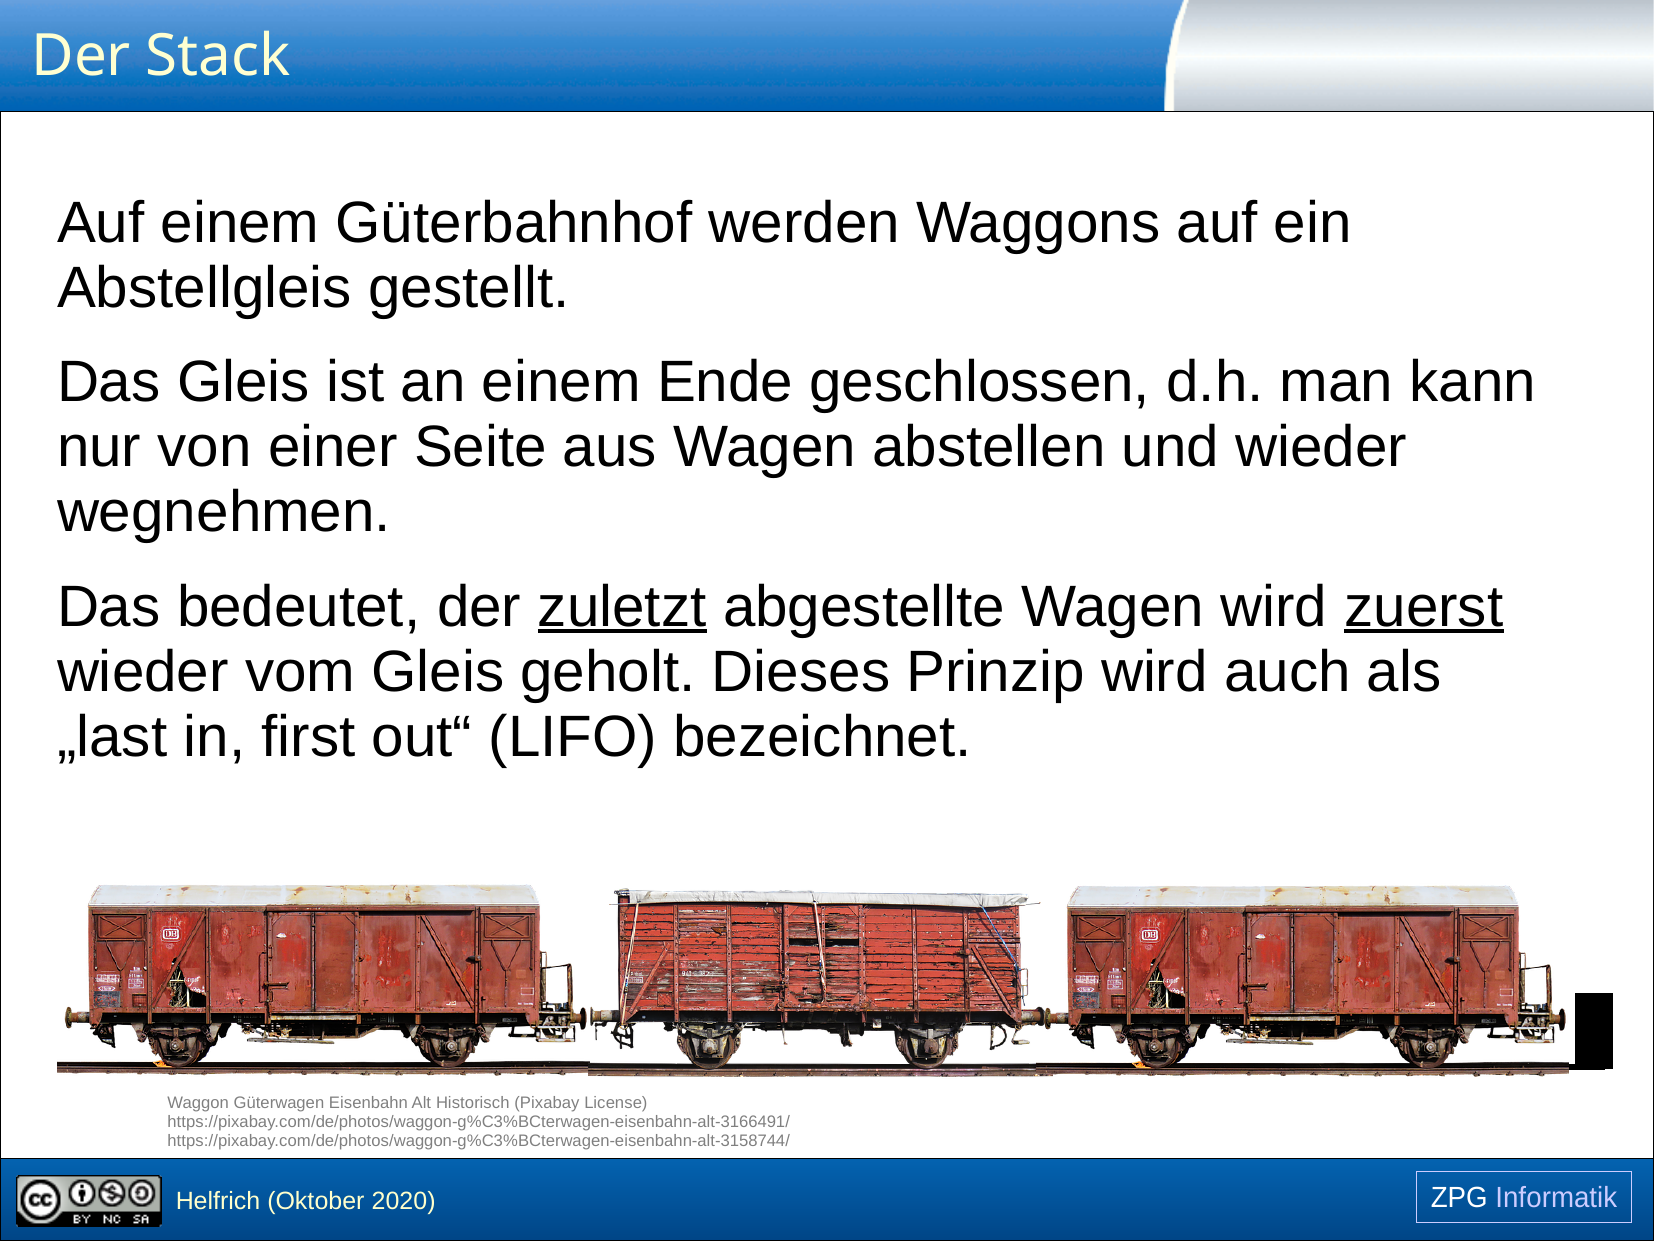

# Der Stack
Auf einem Güterbahnhof werden Waggons auf ein Abstellgleis gestellt.
Das Gleis ist an einem Ende geschlossen, d.h. man kann nur von einer Seite aus Wagen abstellen und wieder wegnehmen.
Das bedeutet, der zuletzt abgestellte Wagen wird zuerst wieder vom Gleis geholt. Dieses Prinzip wird auch als „last in, first out“ (LIFO) bezeichnet.
Waggon Güterwagen Eisenbahn Alt Historisch (Pixabay License)
https://pixabay.com/de/photos/waggon-g%C3%BCterwagen-eisenbahn-alt-3166491/https://pixabay.com/de/photos/waggon-g%C3%BCterwagen-eisenbahn-alt-3158744/